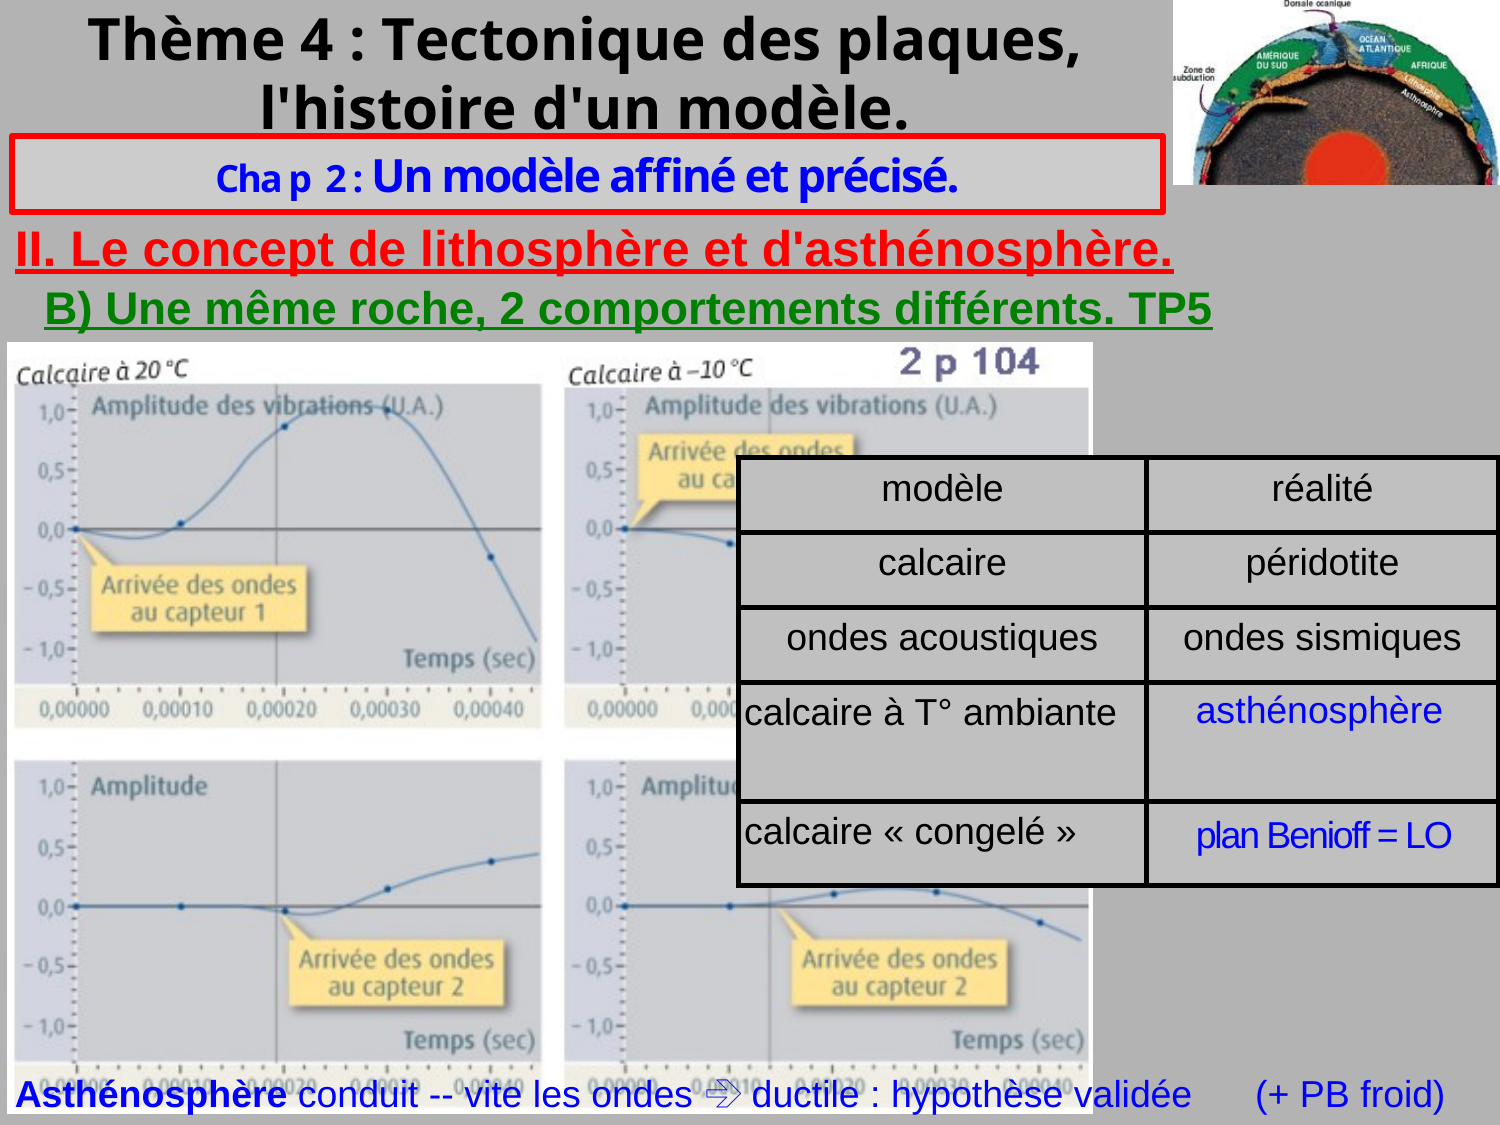

Thème 4 : Tectonique des plaques, l'histoire d'un modèle.
Cha p 2 : Un modèle affiné et précisé.
II. Le concept de lithosphère et d'asthénosphère.
B) Une même roche, 2 comportements différents. TP5
| modèle | réalité |
| --- | --- |
| calcaire | péridotite |
| ondes acoustiques | ondes sismiques |
| calcaire à T° ambiante | |
| calcaire « congelé » | |
asthénosphère
plan Benioff = LO
Asthénosphère conduit -- vite les ondes  ductile : hypothèse validée (+ PB froid)